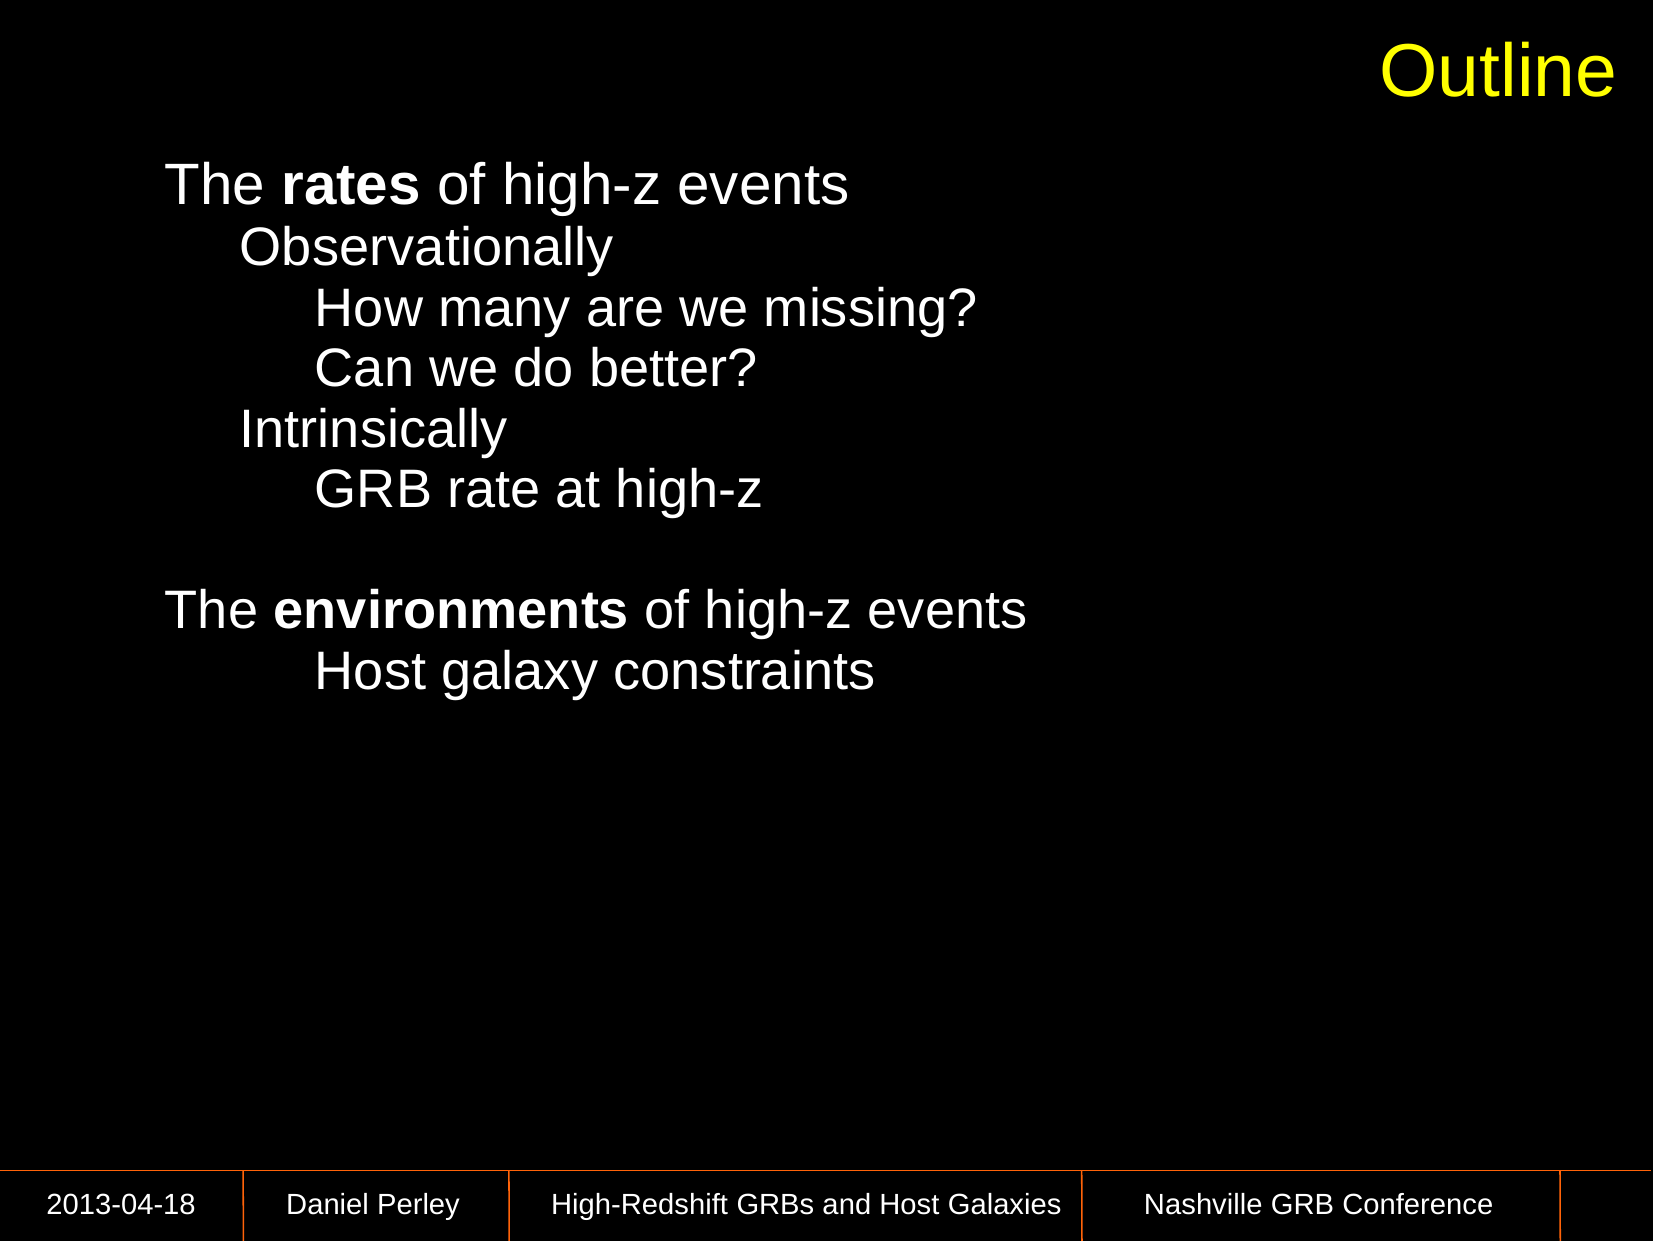

# Outline
	The rates of high-z events
		Observationally
			How many are we missing?
			Can we do better?
		Intrinsically
			GRB rate at high-z
	The environments of high-z events
			Host galaxy constraints